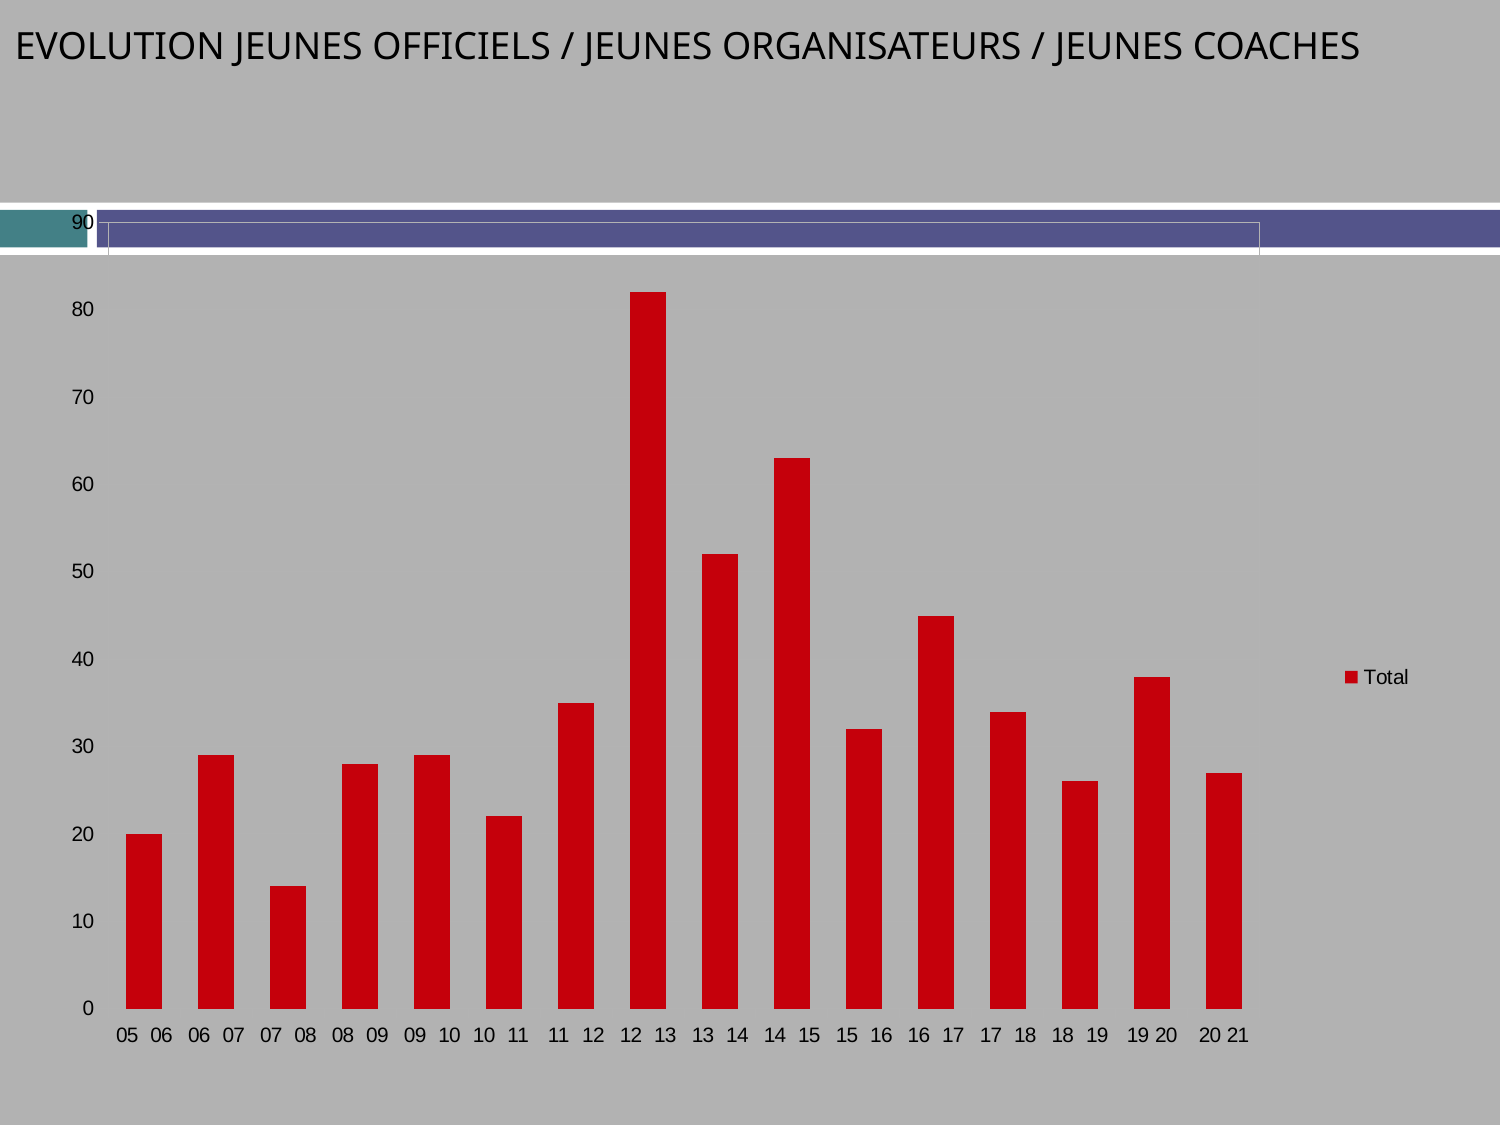

# EVOLUTION JEUNES OFFICIELS / JEUNES ORGANISATEURS / JEUNES COACHES
### Chart
| Category | Total |
|---|---|
| 05 06 | 20.0 |
| 06 07 | 29.0 |
| 07 08 | 14.0 |
| 08 09 | 28.0 |
| 09 10 | 29.0 |
| 10 11 | 22.0 |
| 11 12 | 35.0 |
| 12 13 | 82.0 |
| 13 14 | 52.0 |
| 14 15 | 63.0 |
| 15 16 | 32.0 |
| 16 17 | 45.0 |
| 17 18 | 34.0 |
| 18 19 | 26.0 |
| 19 20 | 38.0 |
| 20 21 | 27.0 |